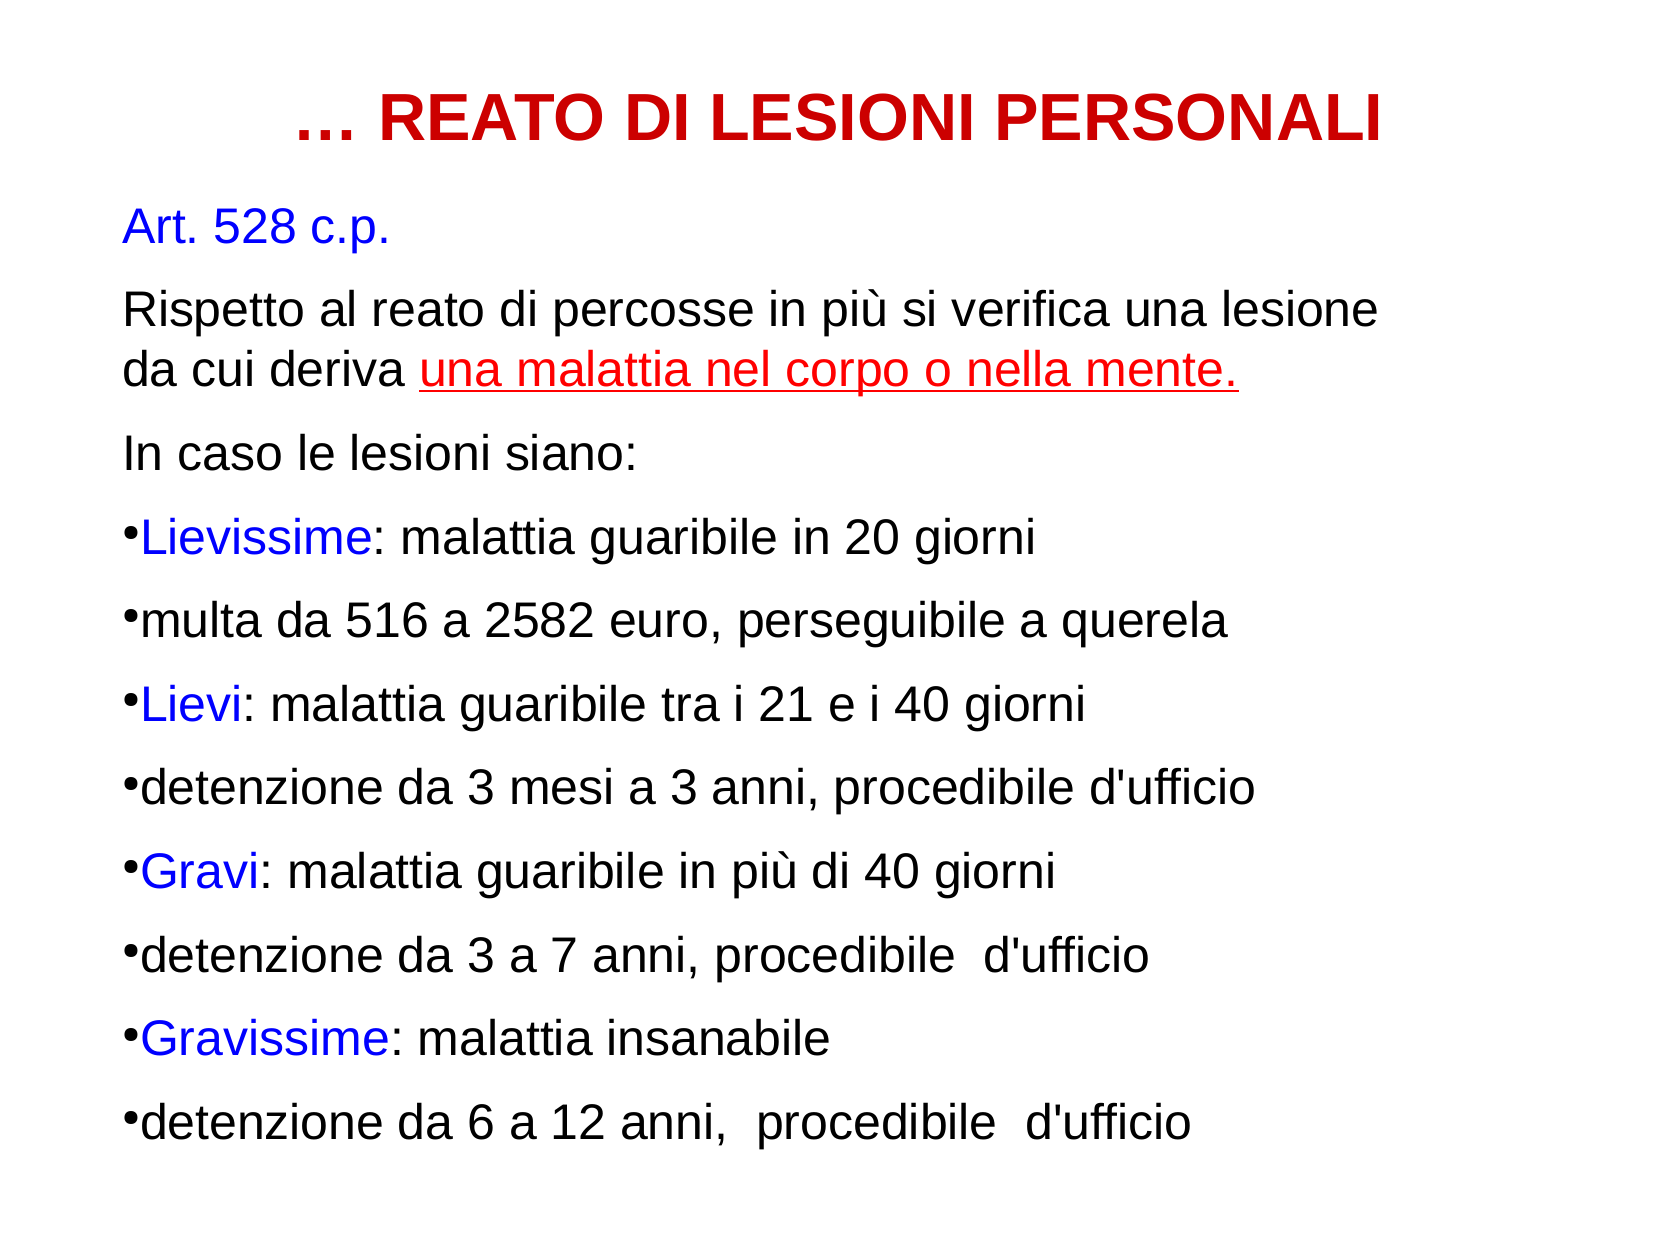

# … REATO DI LESIONI PERSONALI
Art. 528 c.p.
Rispetto al reato di percosse in più si verifica una lesione da cui deriva una malattia nel corpo o nella mente.
In caso le lesioni siano:
Lievissime: malattia guaribile in 20 giorni
multa da 516 a 2582 euro, perseguibile a querela
Lievi: malattia guaribile tra i 21 e i 40 giorni
detenzione da 3 mesi a 3 anni, procedibile d'ufficio
Gravi: malattia guaribile in più di 40 giorni
detenzione da 3 a 7 anni, procedibile d'ufficio
Gravissime: malattia insanabile
detenzione da 6 a 12 anni, procedibile d'ufficio